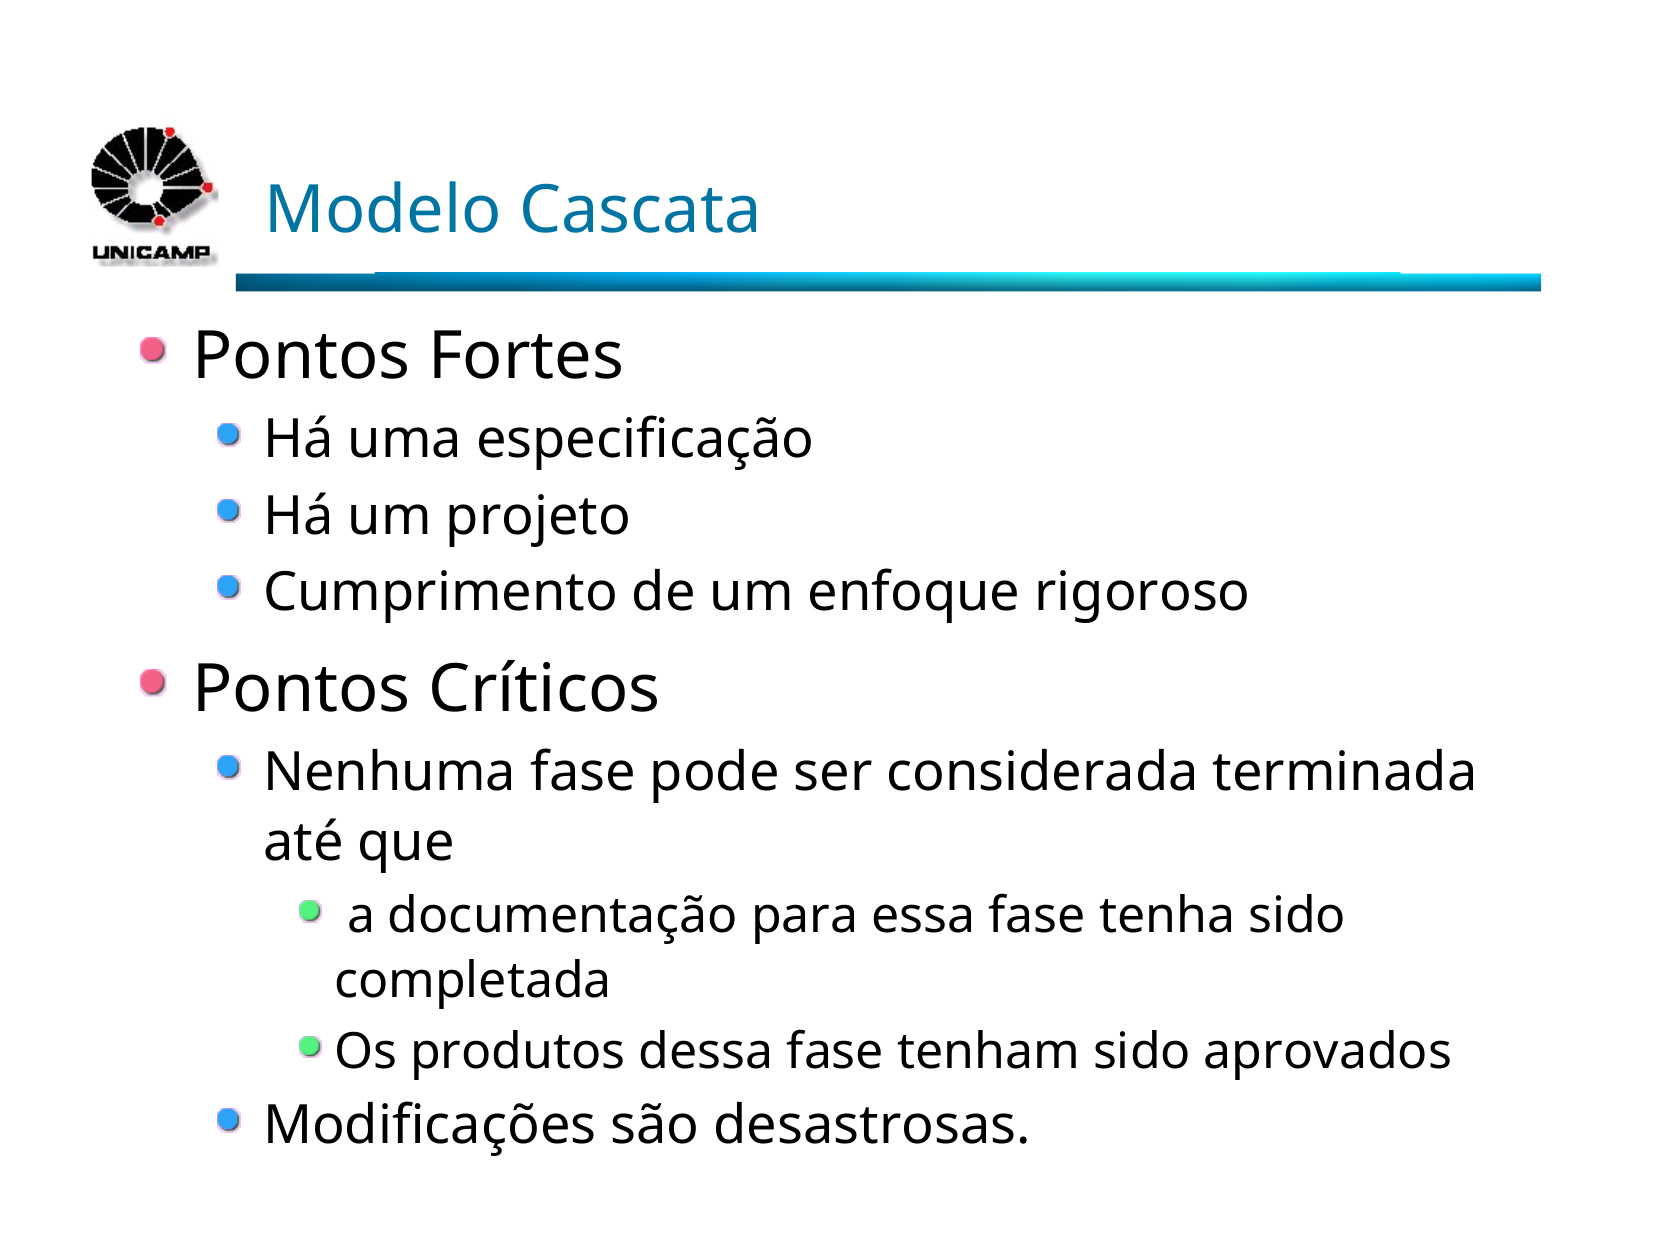

# Modelo Cascata
Pontos Fortes
Há uma especificação
Há um projeto
Cumprimento de um enfoque rigoroso
Pontos Críticos
Nenhuma fase pode ser considerada terminada até que
 a documentação para essa fase tenha sido completada
Os produtos dessa fase tenham sido aprovados
Modificações são desastrosas.